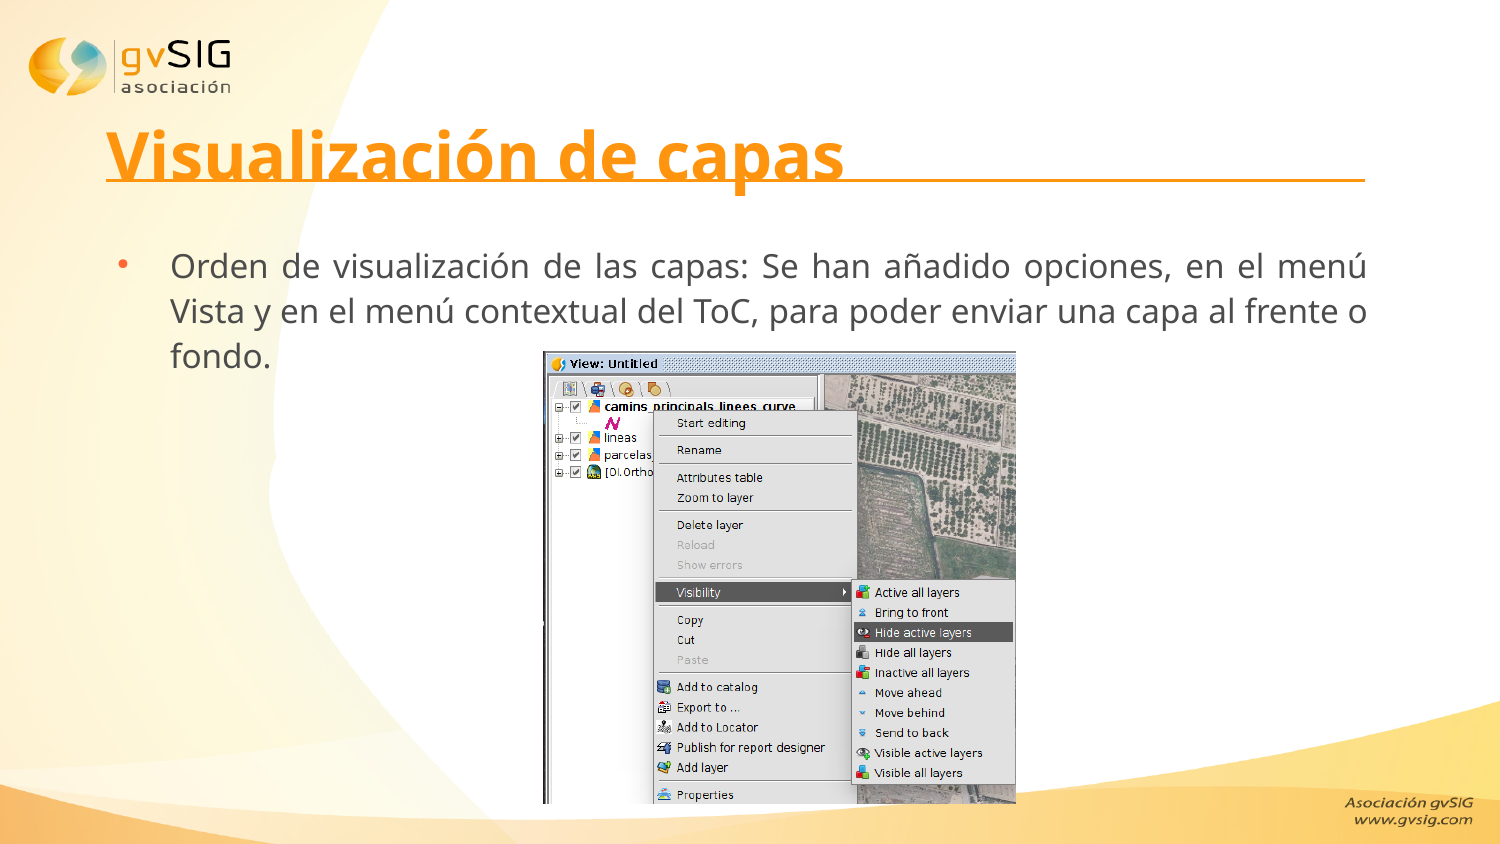

# Visualización de capas
Orden de visualización de las capas: Se han añadido opciones, en el menú Vista y en el menú contextual del ToC, para poder enviar una capa al frente o fondo.